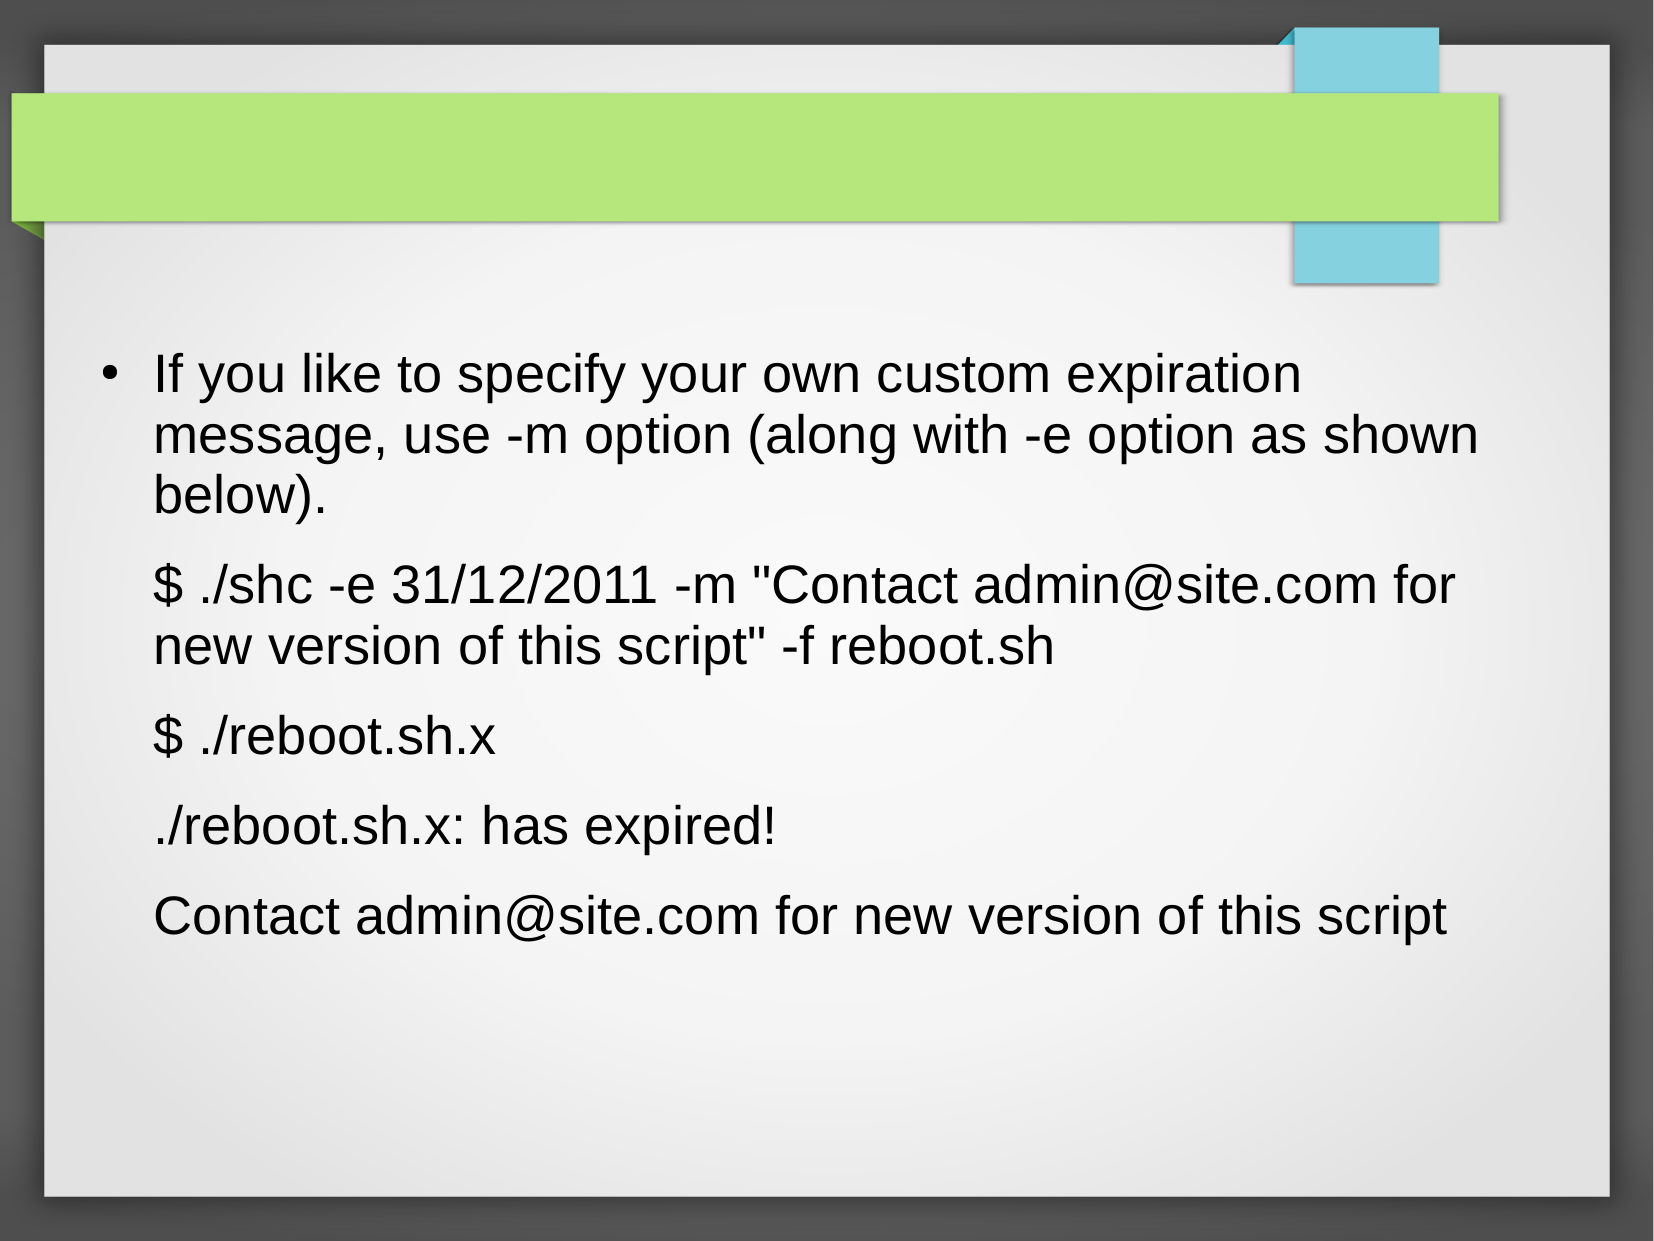

#
If you like to specify your own custom expiration message, use -m option (along with -e option as shown below).
$ ./shc -e 31/12/2011 -m "Contact admin@site.com for new version of this script" -f reboot.sh
$ ./reboot.sh.x
./reboot.sh.x: has expired!
Contact admin@site.com for new version of this script